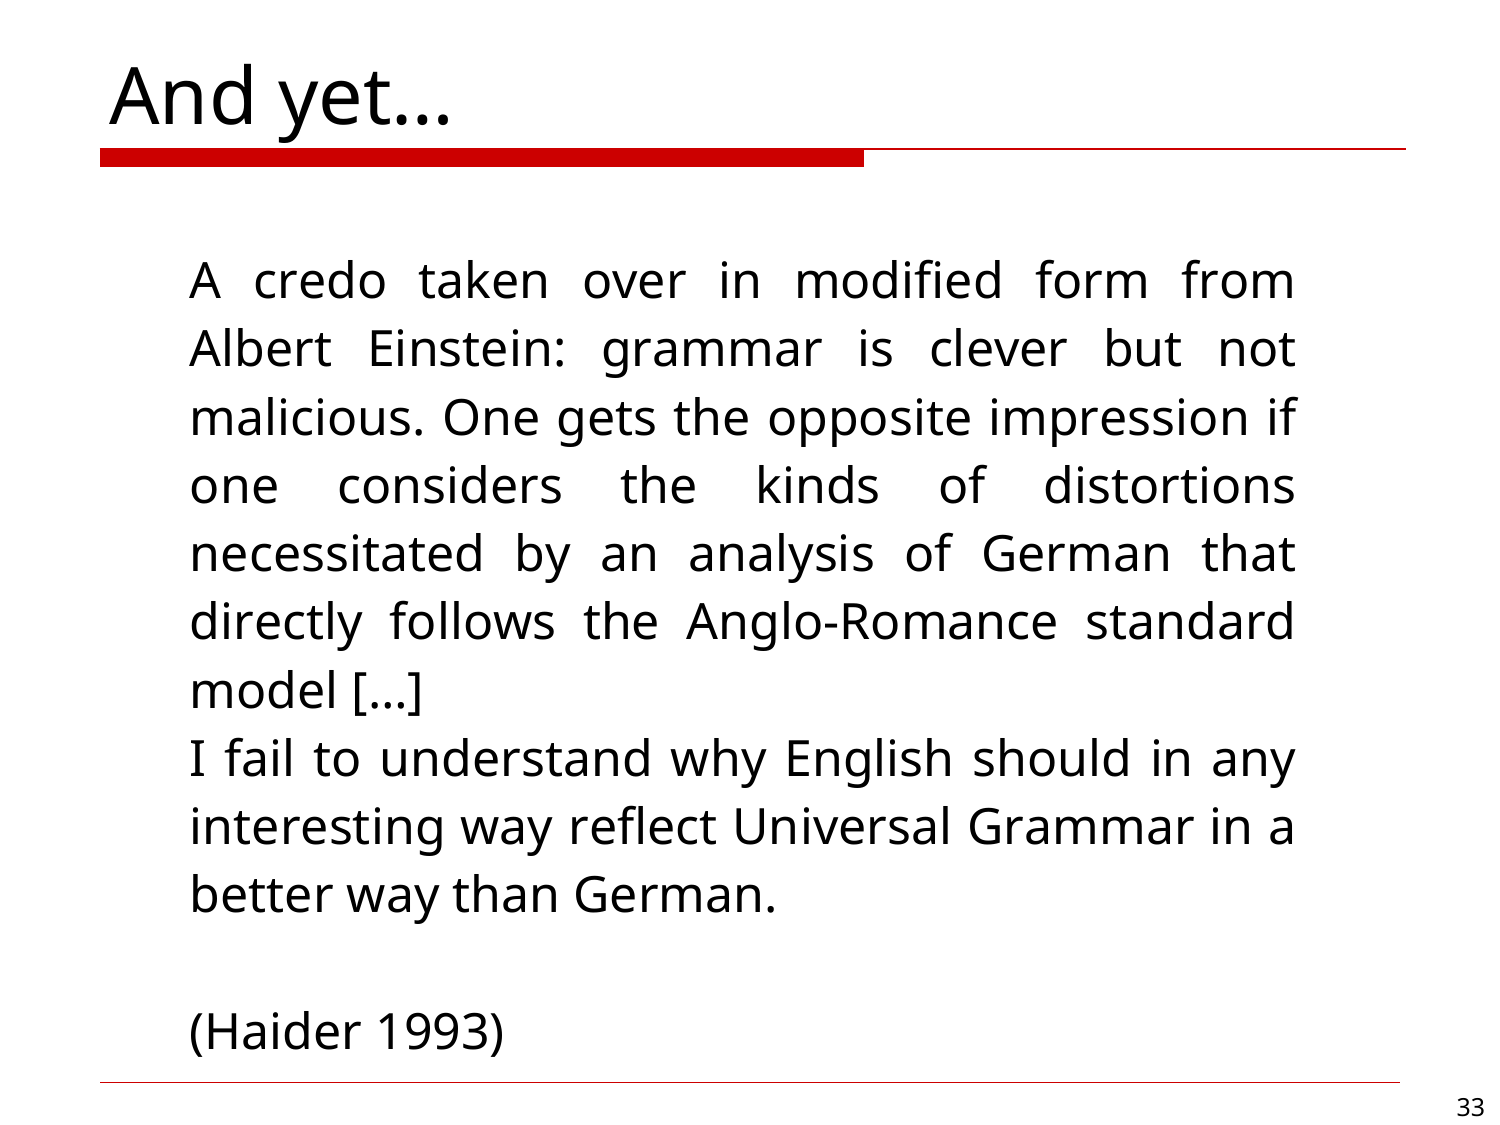

# And yet…
A credo taken over in modified form from Albert Einstein: grammar is clever but not malicious. One gets the opposite impression if one considers the kinds of distortions necessitated by an analysis of German that directly follows the Anglo-Romance standard model […]
I fail to understand why English should in any interesting way reflect Universal Grammar in a better way than German.
(Haider 1993)
33